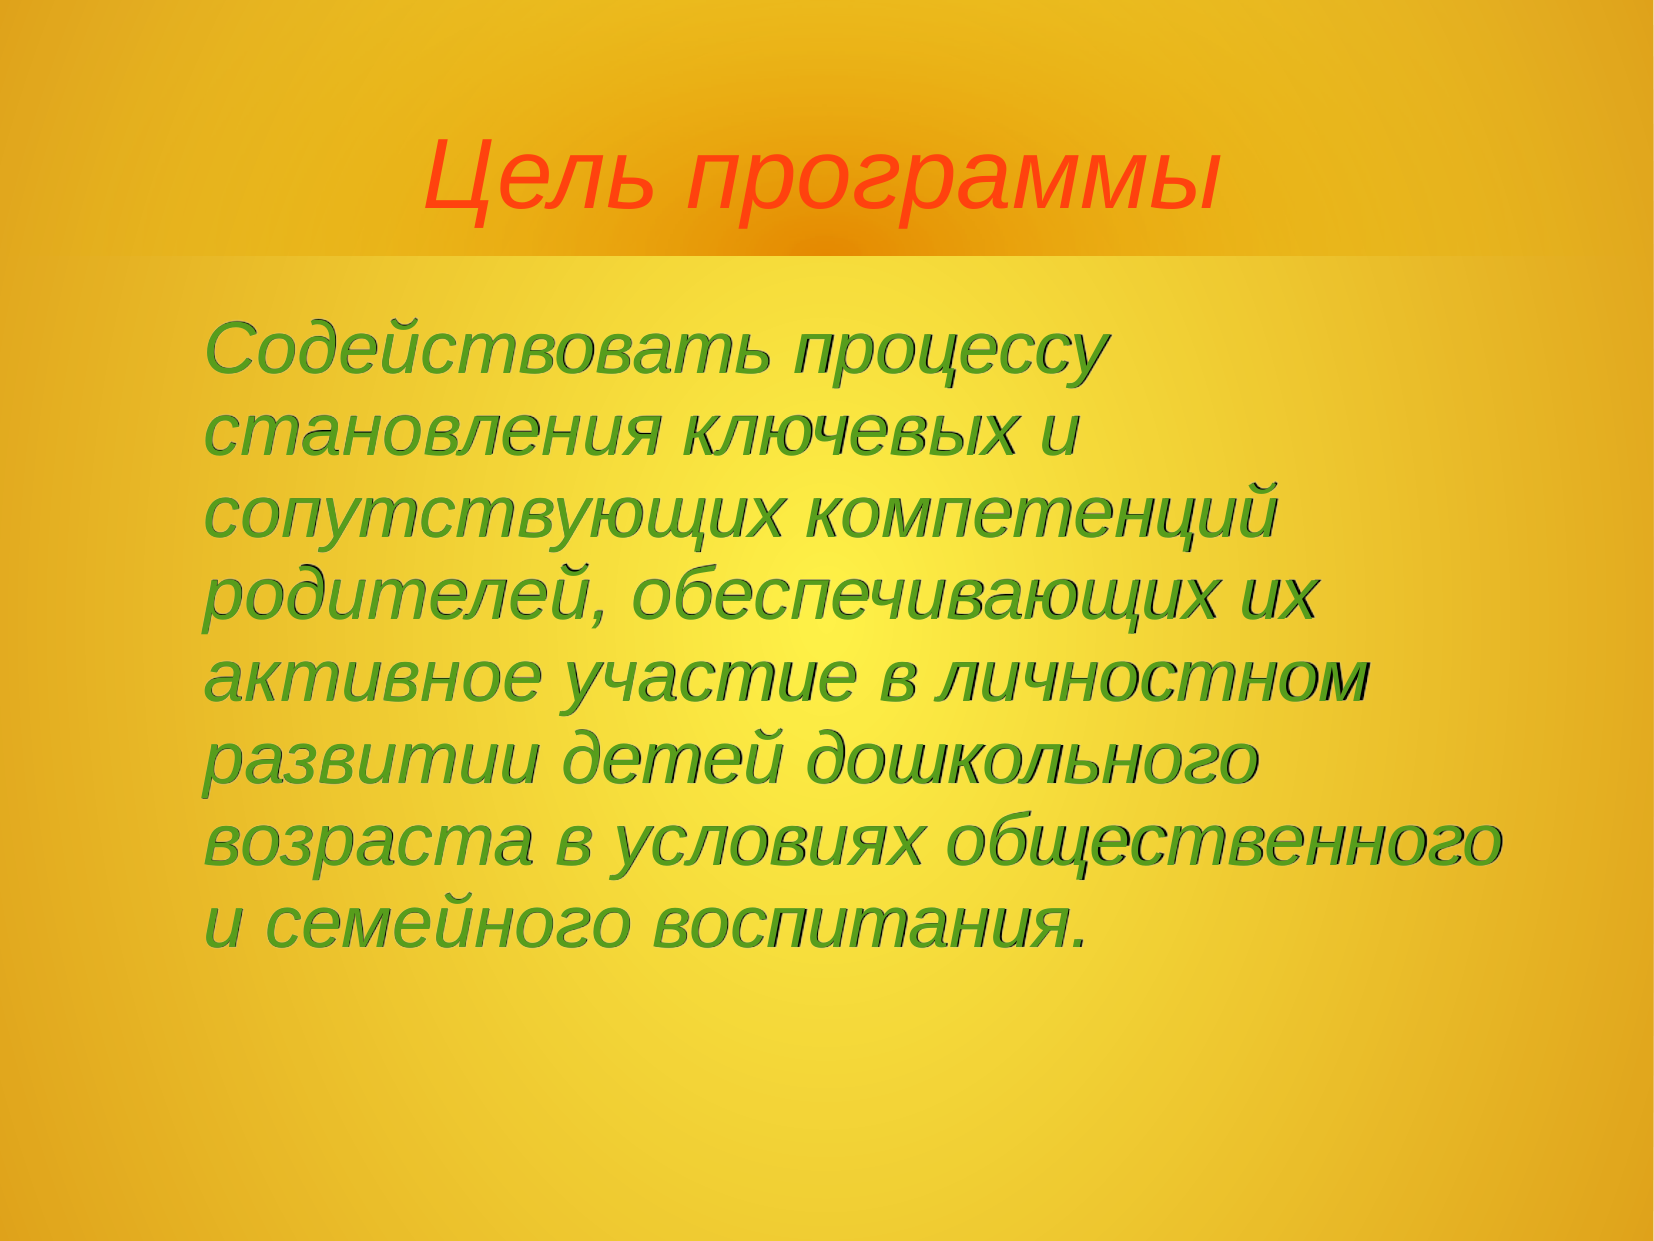

# Цель программы
Содействовать процессу становления ключевых и сопутствующих компетенций родителей, обеспечивающих их активное участие в личностном развитии детей дошкольного возраста в условиях общественного и семейного воспитания.